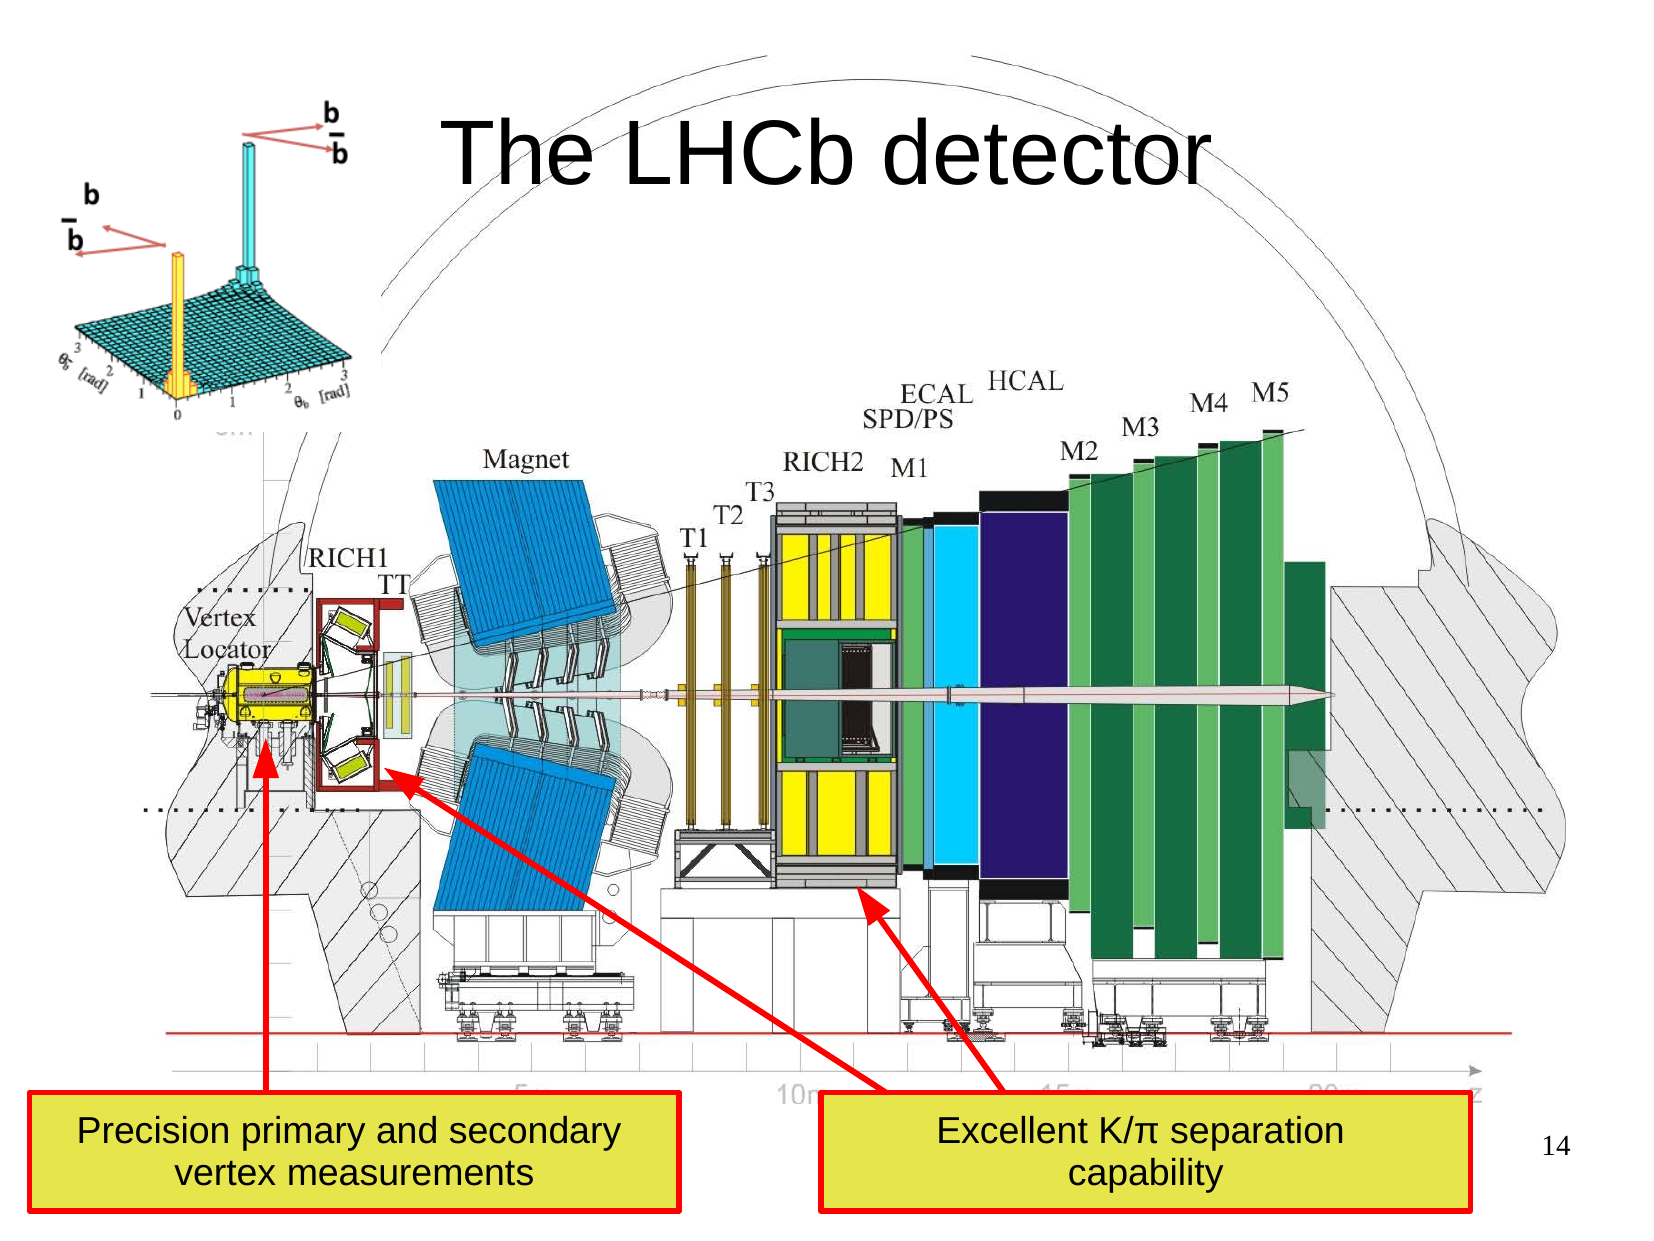

# The LHCb detector
Precision primary and secondary
vertex measurements
Excellent K/π separation
capability
14